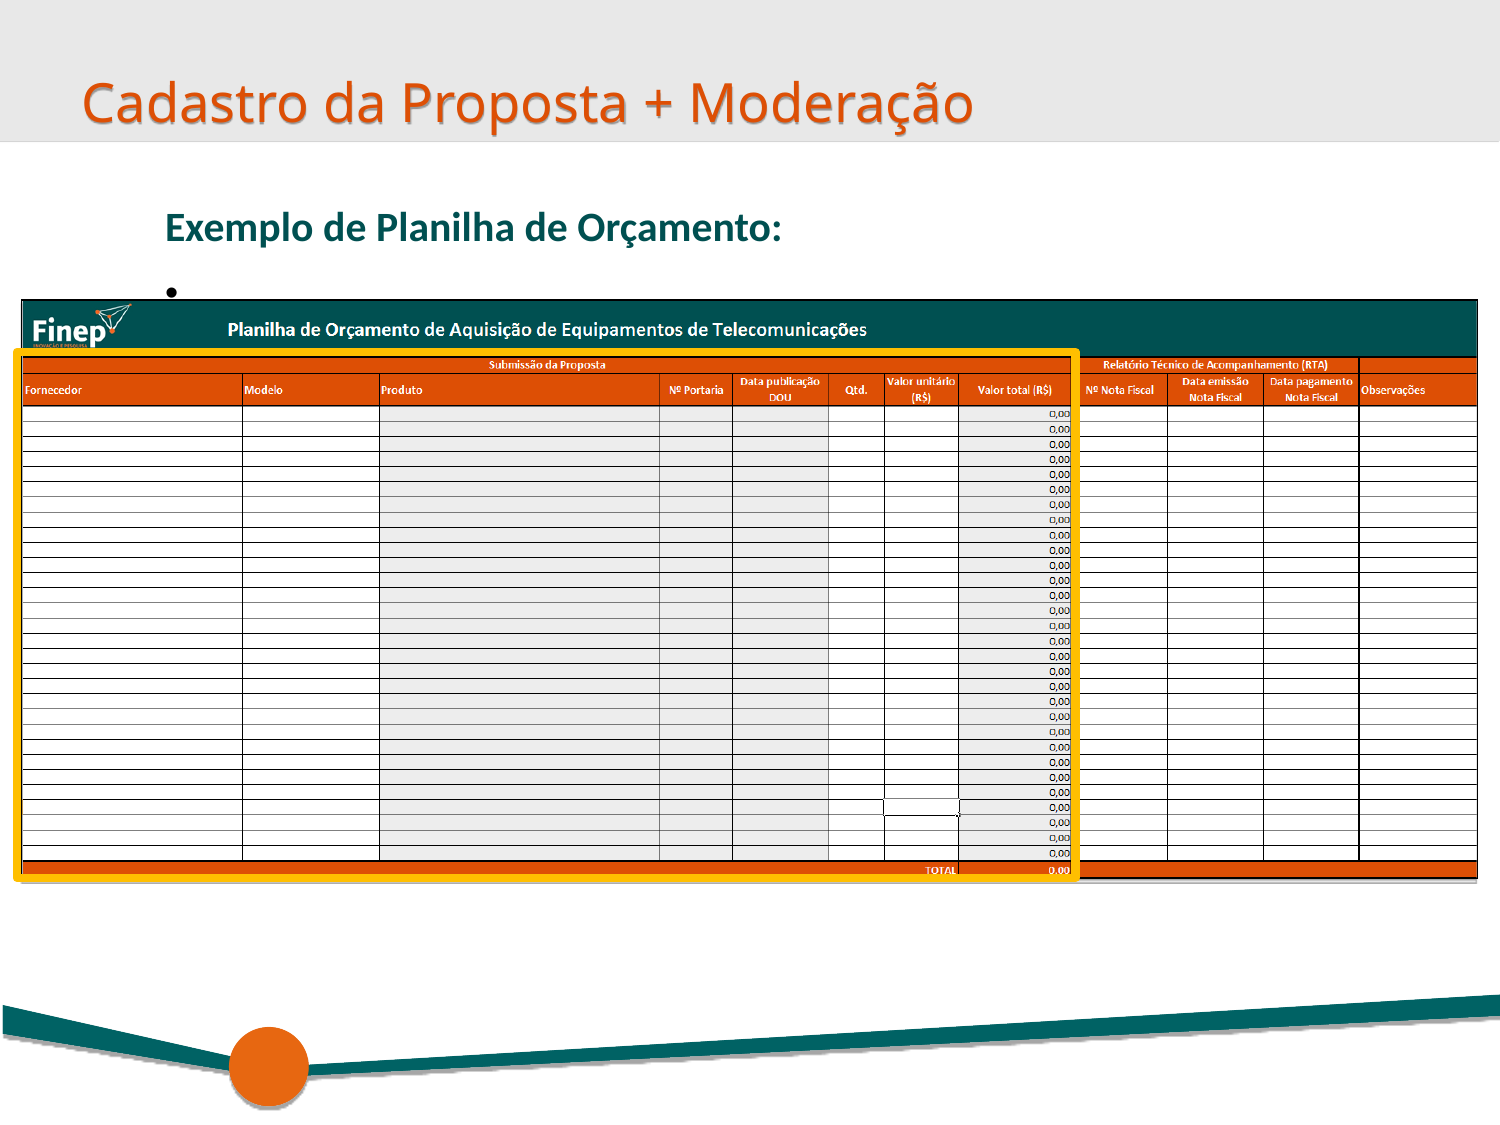

# Cadastro da Proposta + Moderação
Exemplo de Planilha de Orçamento: